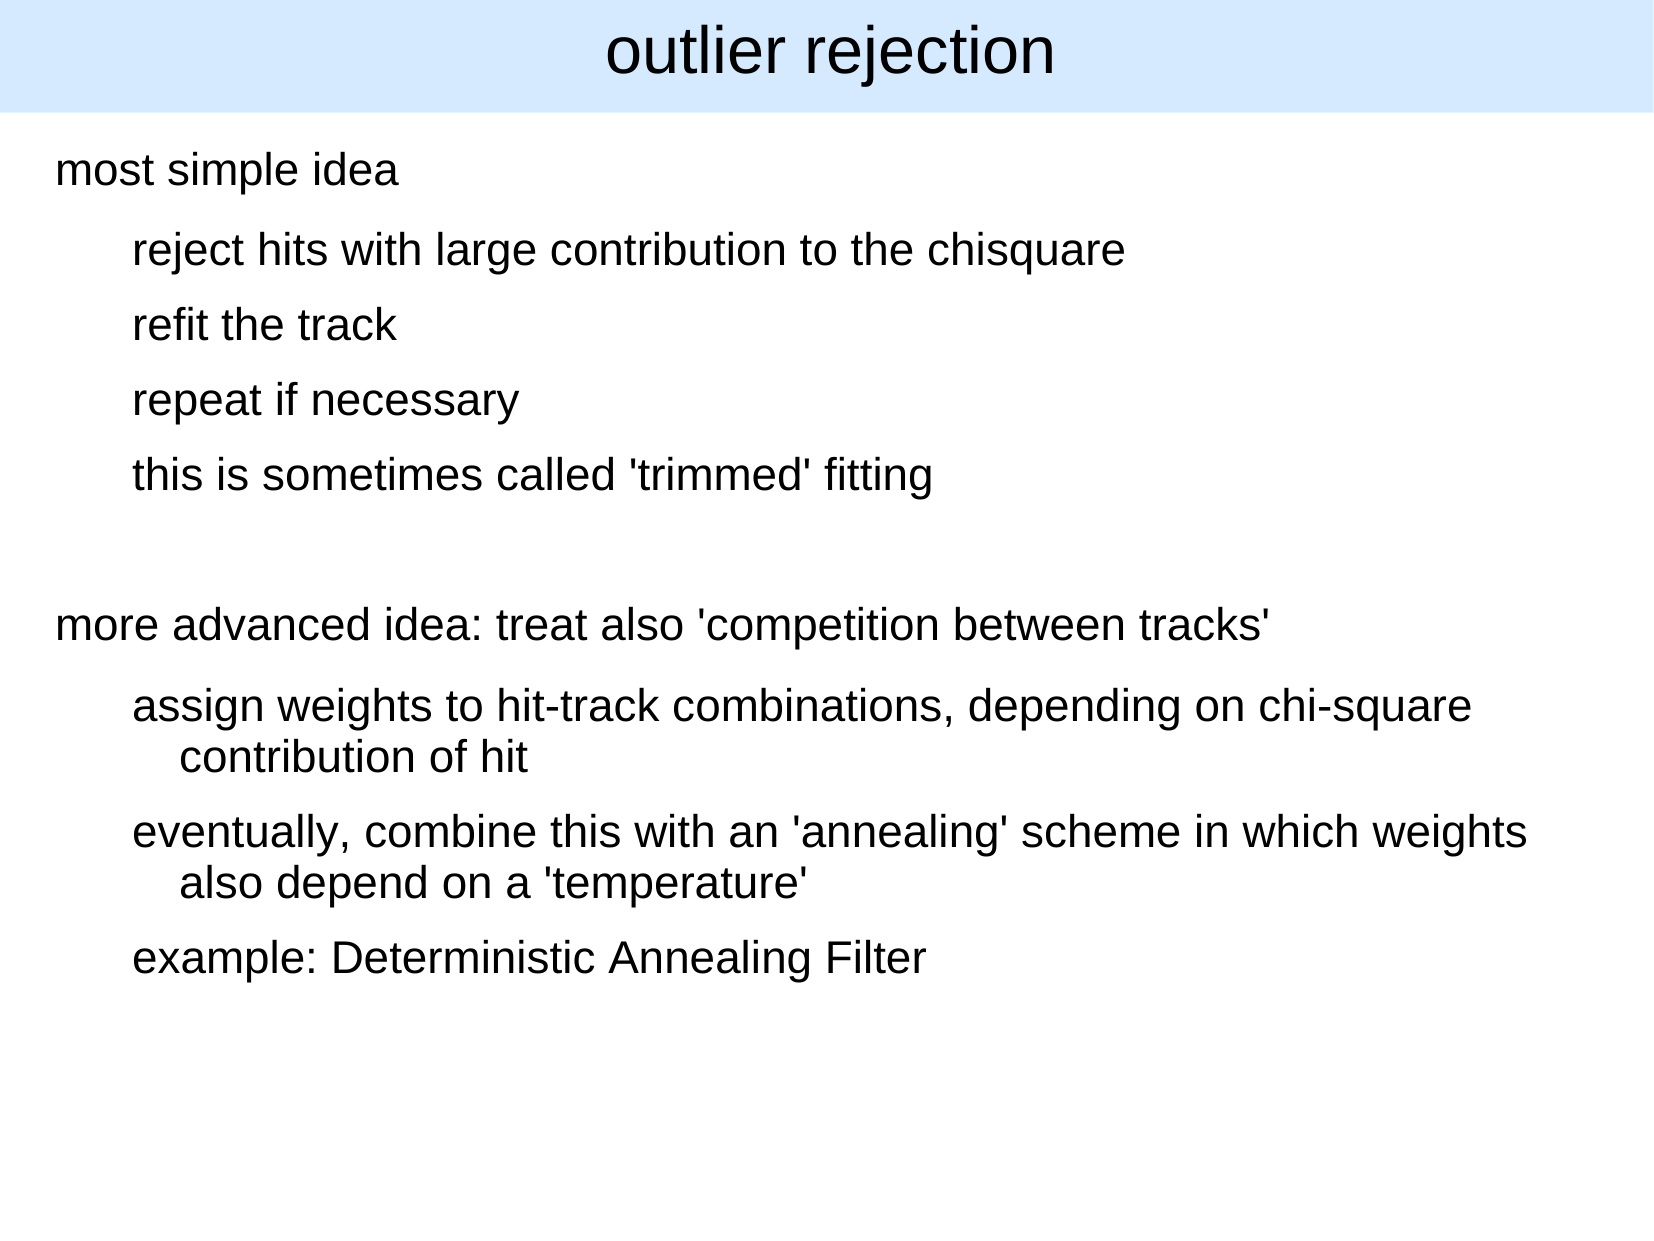

# outlier rejection
most simple idea
reject hits with large contribution to the chisquare
refit the track
repeat if necessary
this is sometimes called 'trimmed' fitting
more advanced idea: treat also 'competition between tracks'
assign weights to hit-track combinations, depending on chi-square contribution of hit
eventually, combine this with an 'annealing' scheme in which weights also depend on a 'temperature'
example: Deterministic Annealing Filter